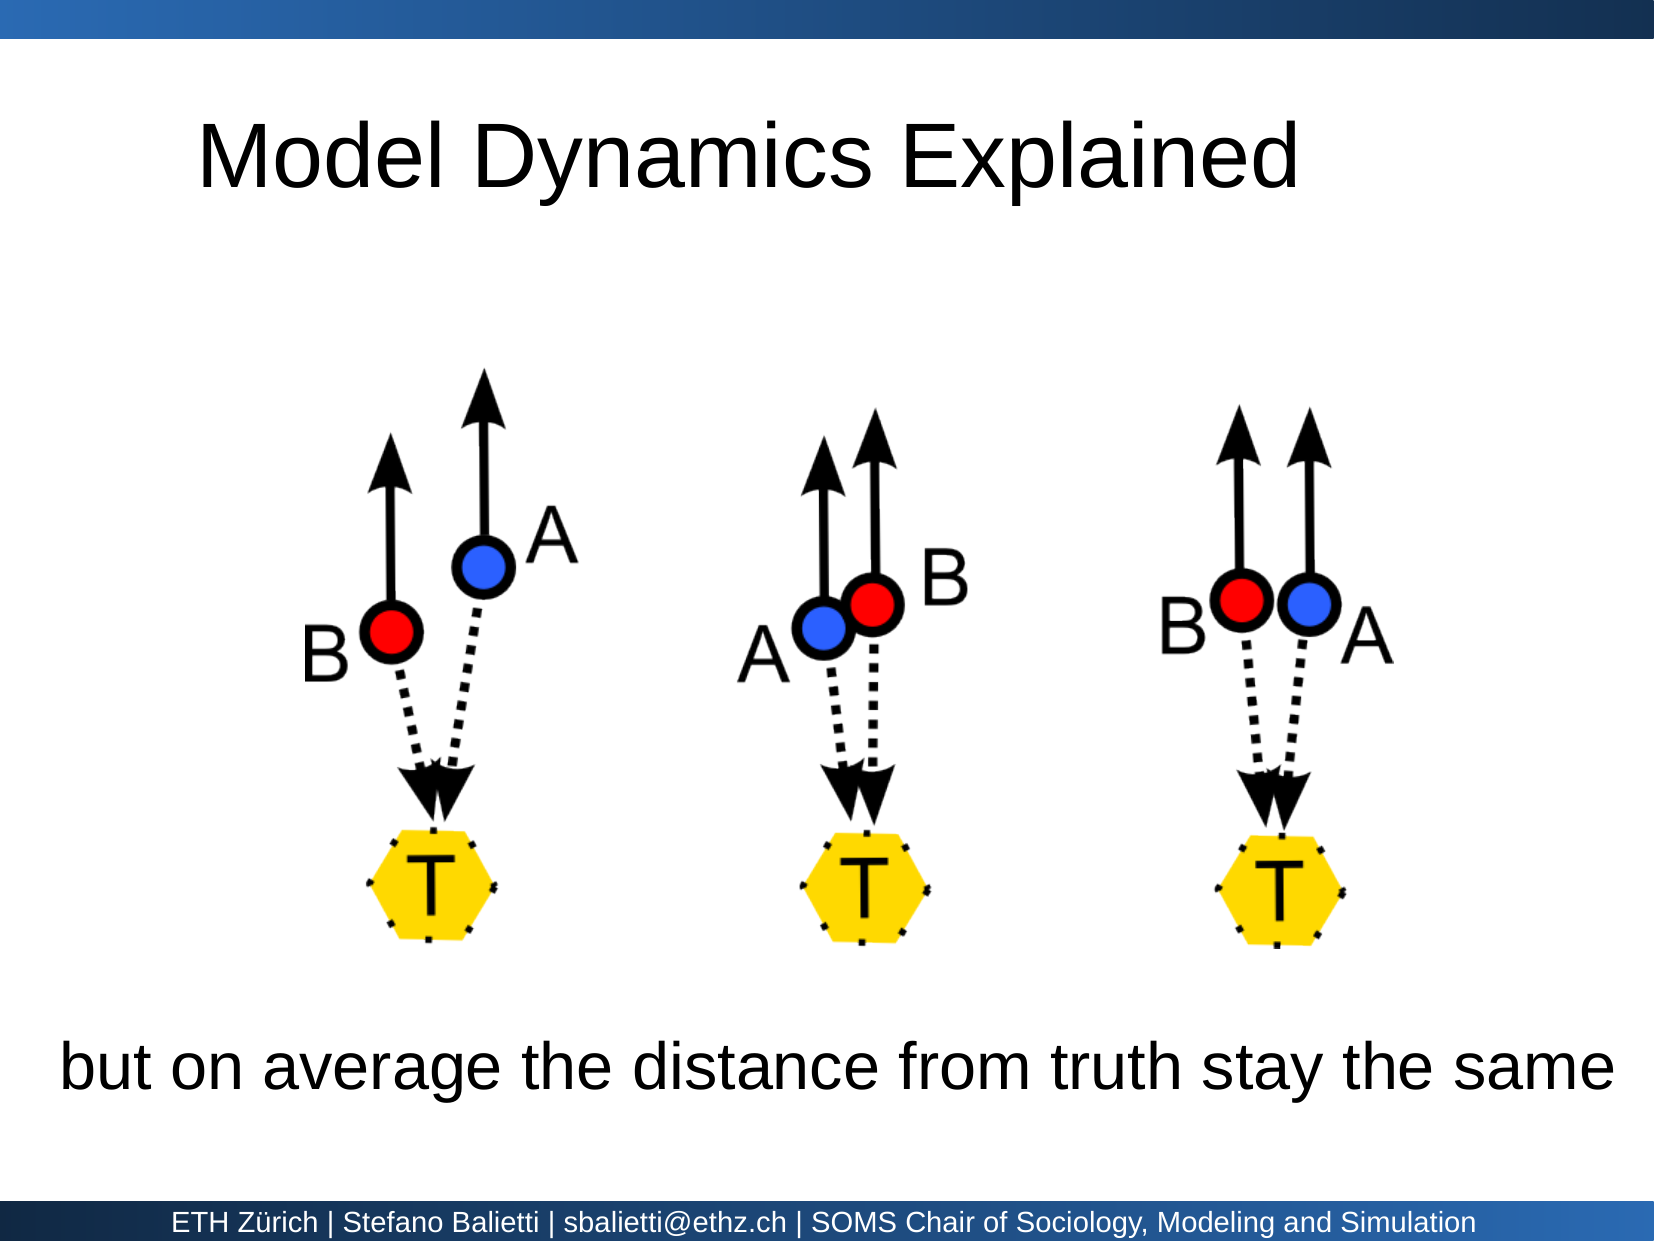

# Model Dynamics Explained
but on average the distance from truth stay the same
 ETH Zürich | Stefano Balietti | sbalietti@ethz.ch | SOMS Chair of Sociology, Modeling and Simulation